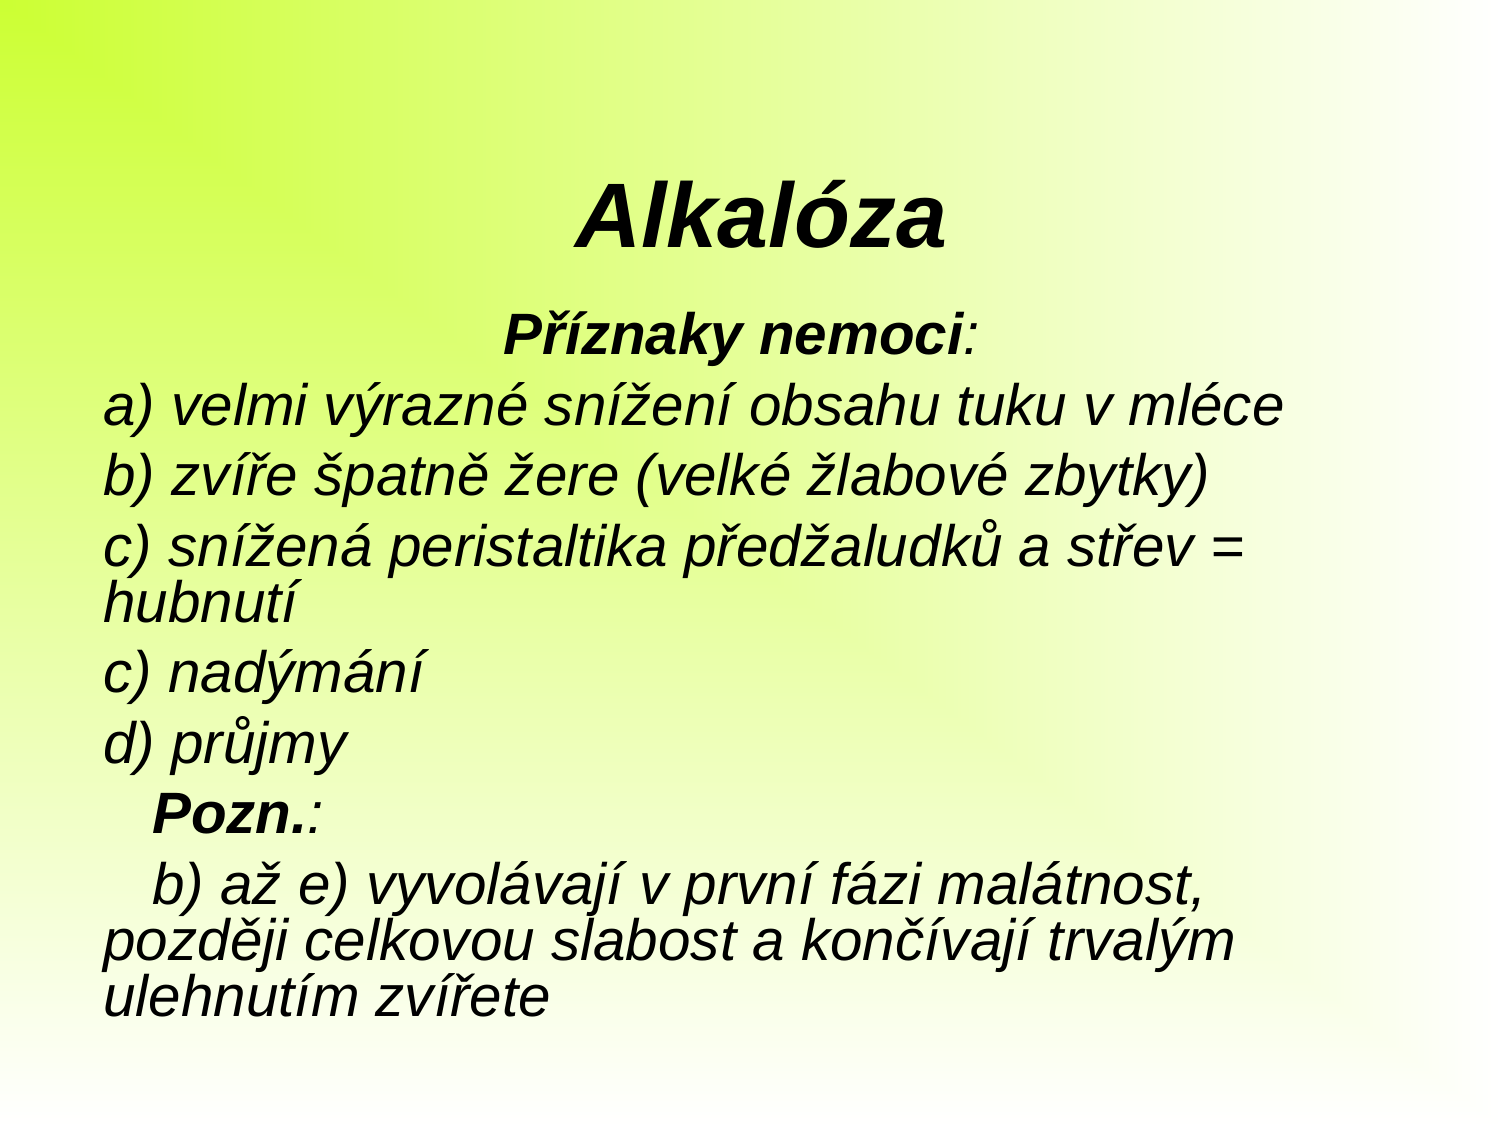

# Alkalóza
Příznaky nemoci:
a) velmi výrazné snížení obsahu tuku v mléce
b) zvíře špatně žere (velké žlabové zbytky)
c) snížená peristaltika předžaludků a střev = hubnutí
c) nadýmání
d) průjmy
 Pozn.:
 b) až e) vyvolávají v první fázi malátnost, později celkovou slabost a končívají trvalým ulehnutím zvířete